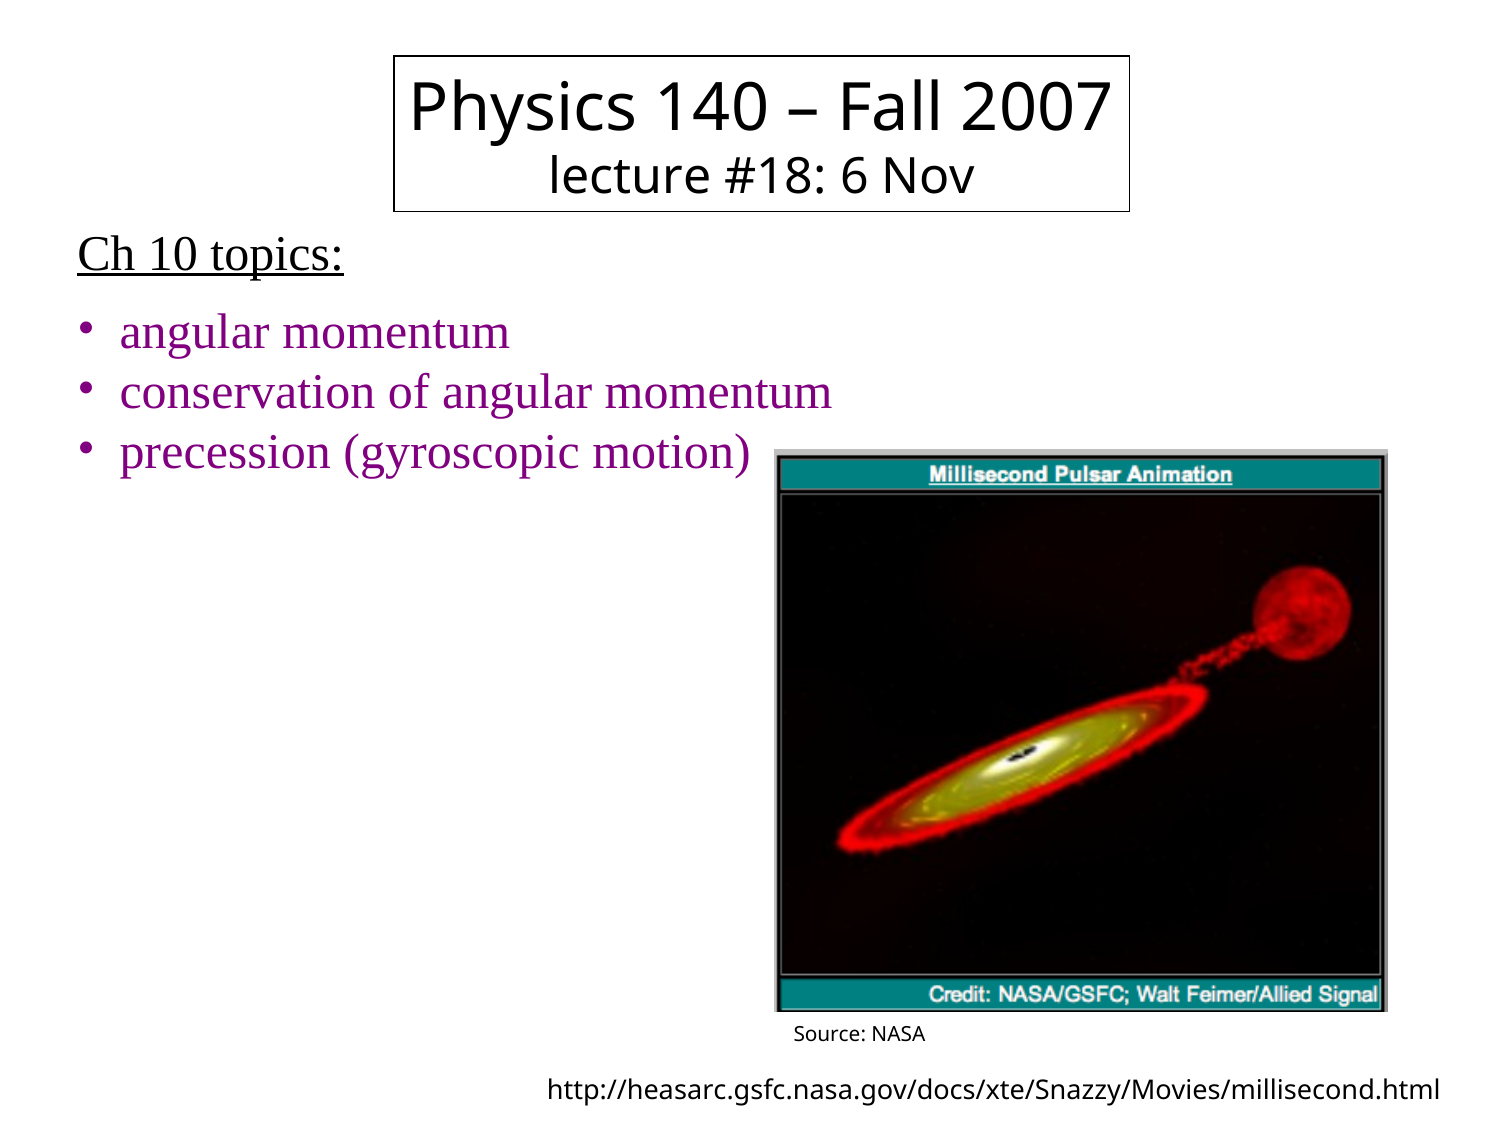

Physics 140 – Fall 2007
lecture #18: 6 Nov
Ch 10 topics:
 angular momentum
 conservation of angular momentum
 precession (gyroscopic motion)
Source: NASA
http://heasarc.gsfc.nasa.gov/docs/xte/Snazzy/Movies/millisecond.html